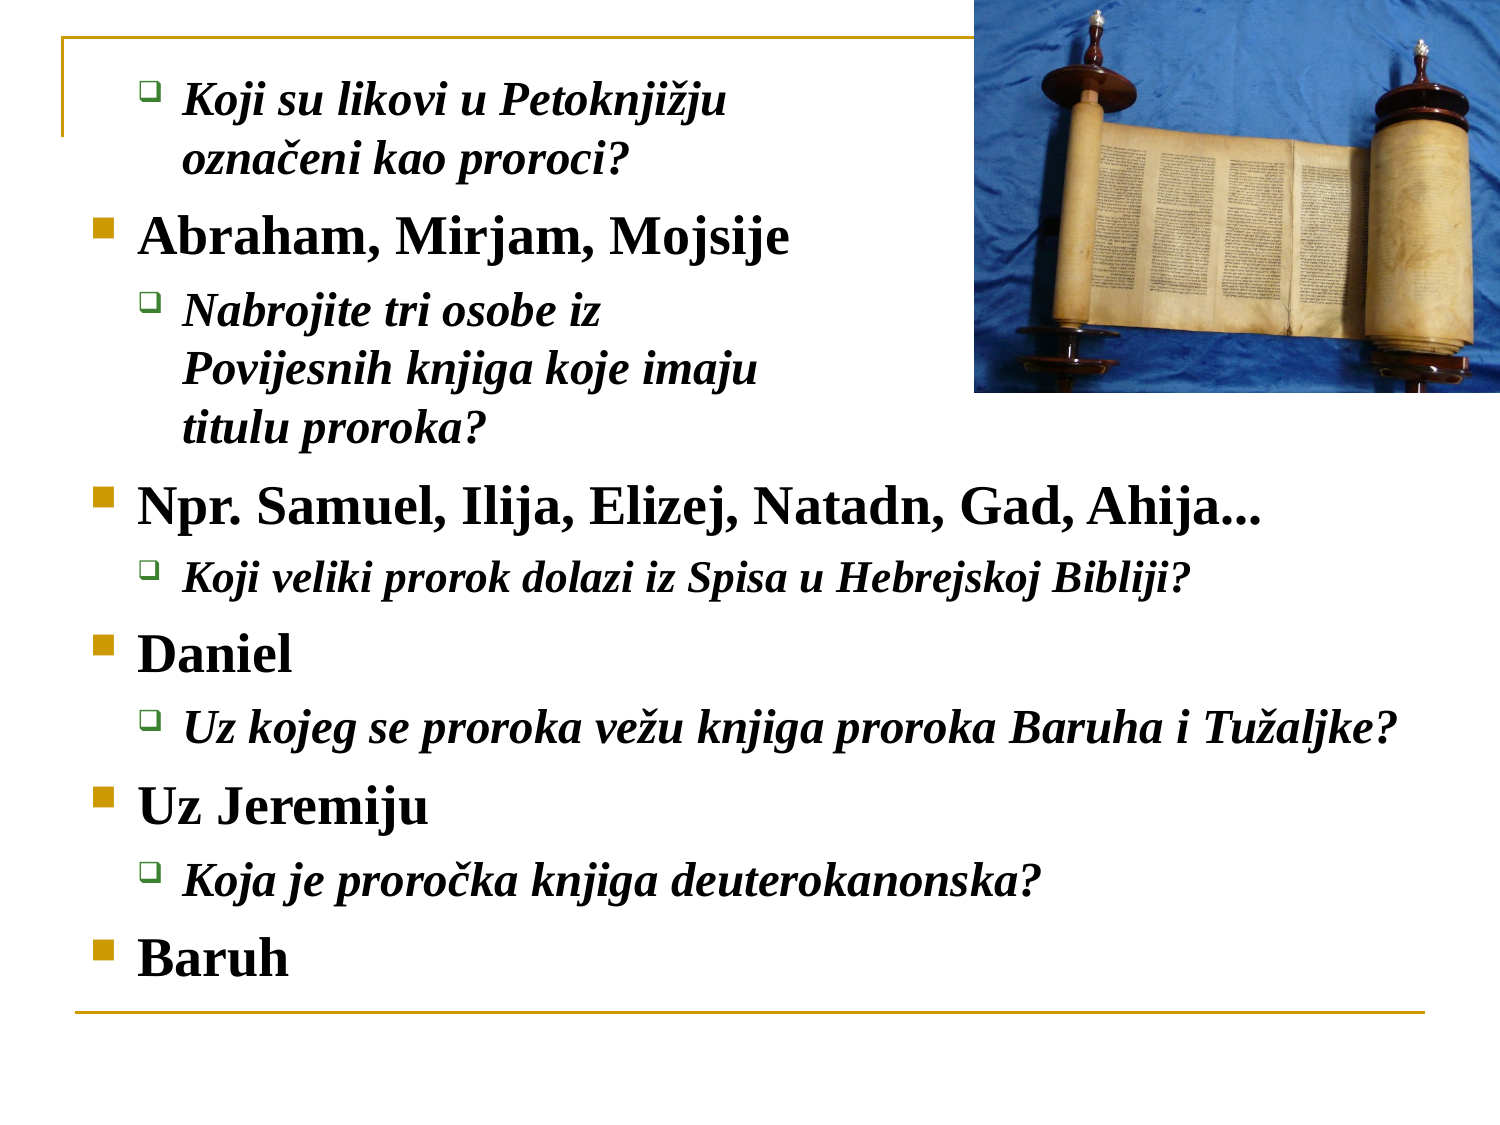

# Koji su likovi u Petoknjižju označeni kao proroci?
Abraham, Mirjam, Mojsije
Nabrojite tri osobe iz
Povijesnih knjiga koje imaju
titulu proroka?
Npr. Samuel, Ilija, Elizej, Natadn, Gad, Ahija...
Koji veliki prorok dolazi iz Spisa u Hebrejskoj Bibliji?
Daniel
Uz kojeg se proroka vežu knjiga proroka Baruha i Tužaljke?
Uz Jeremiju
Koja je proročka knjiga deuterokanonska?
Baruh